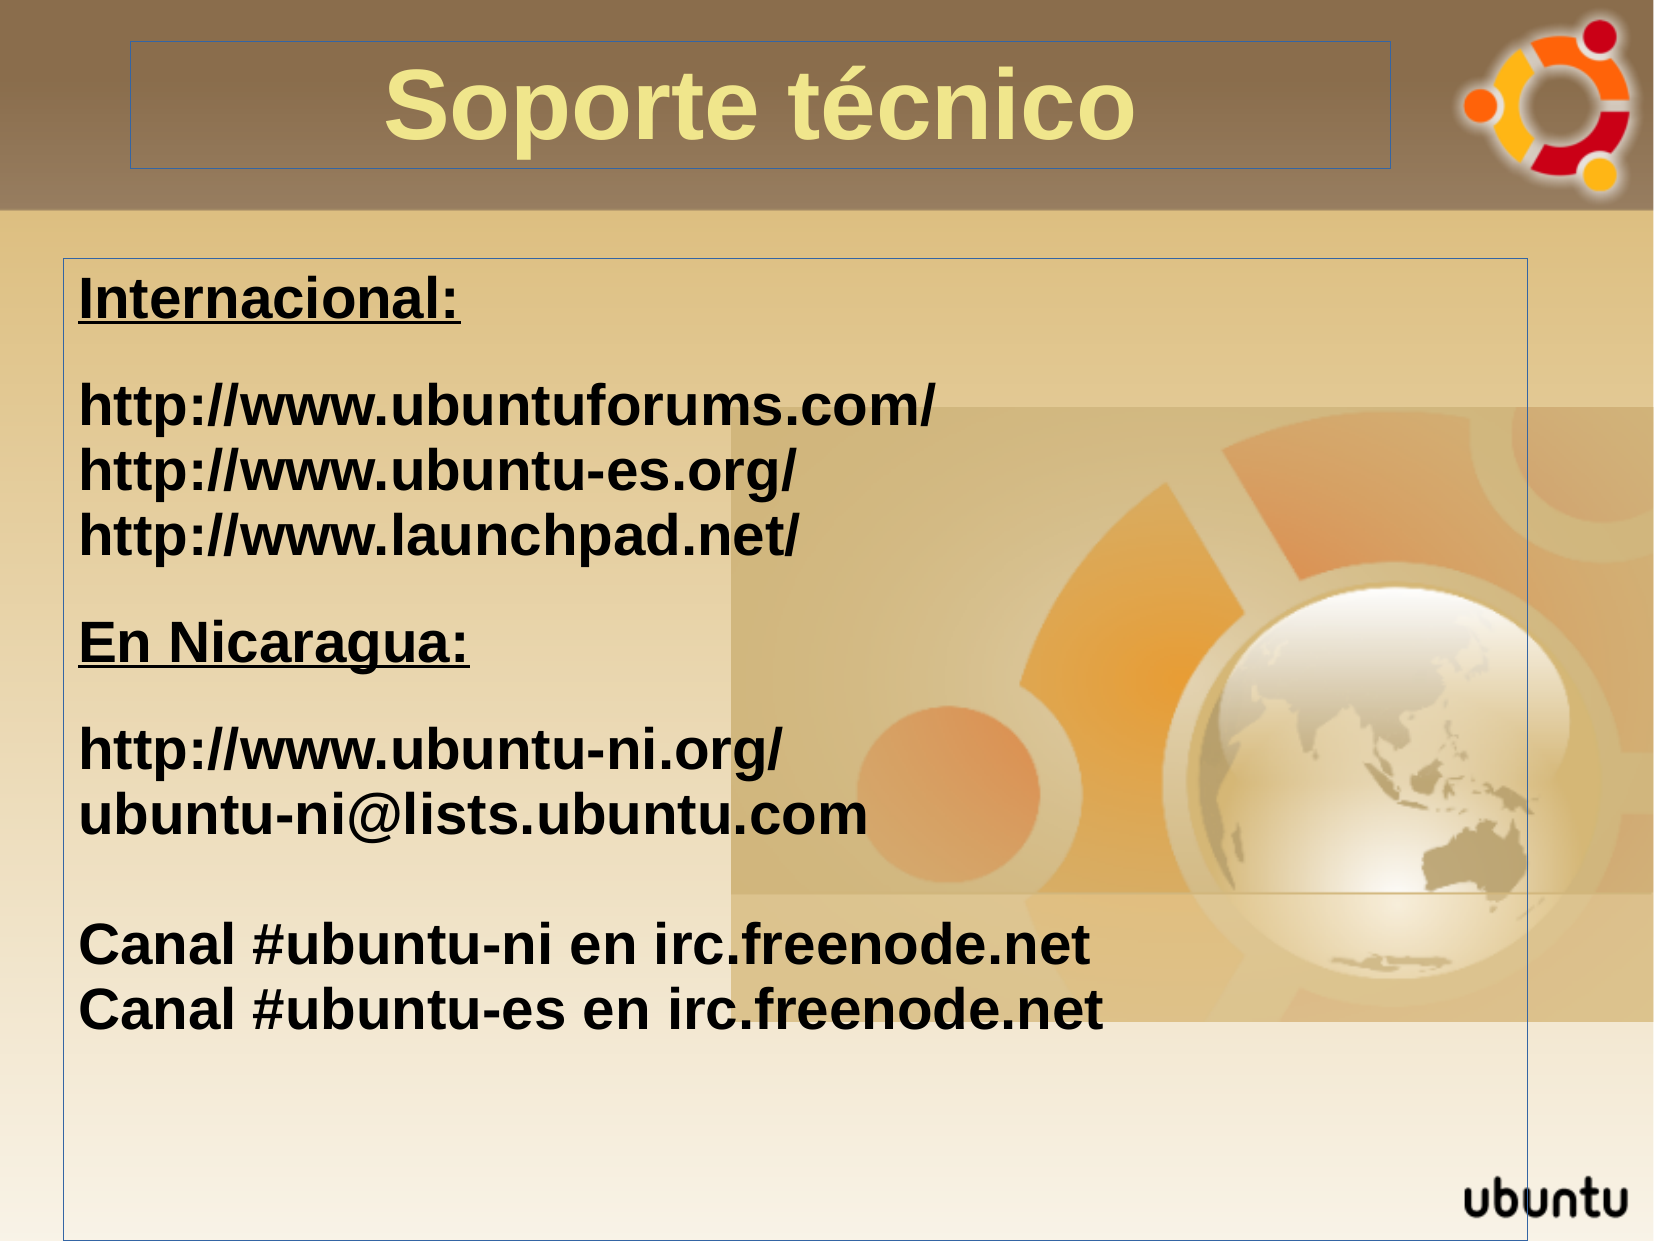

Soporte técnico
Internacional:
http://www.ubuntuforums.com/
http://www.ubuntu-es.org/
http://www.launchpad.net/
En Nicaragua:
http://www.ubuntu-ni.org/
ubuntu-ni@lists.ubuntu.com
Canal #ubuntu-ni en irc.freenode.net
Canal #ubuntu-es en irc.freenode.net